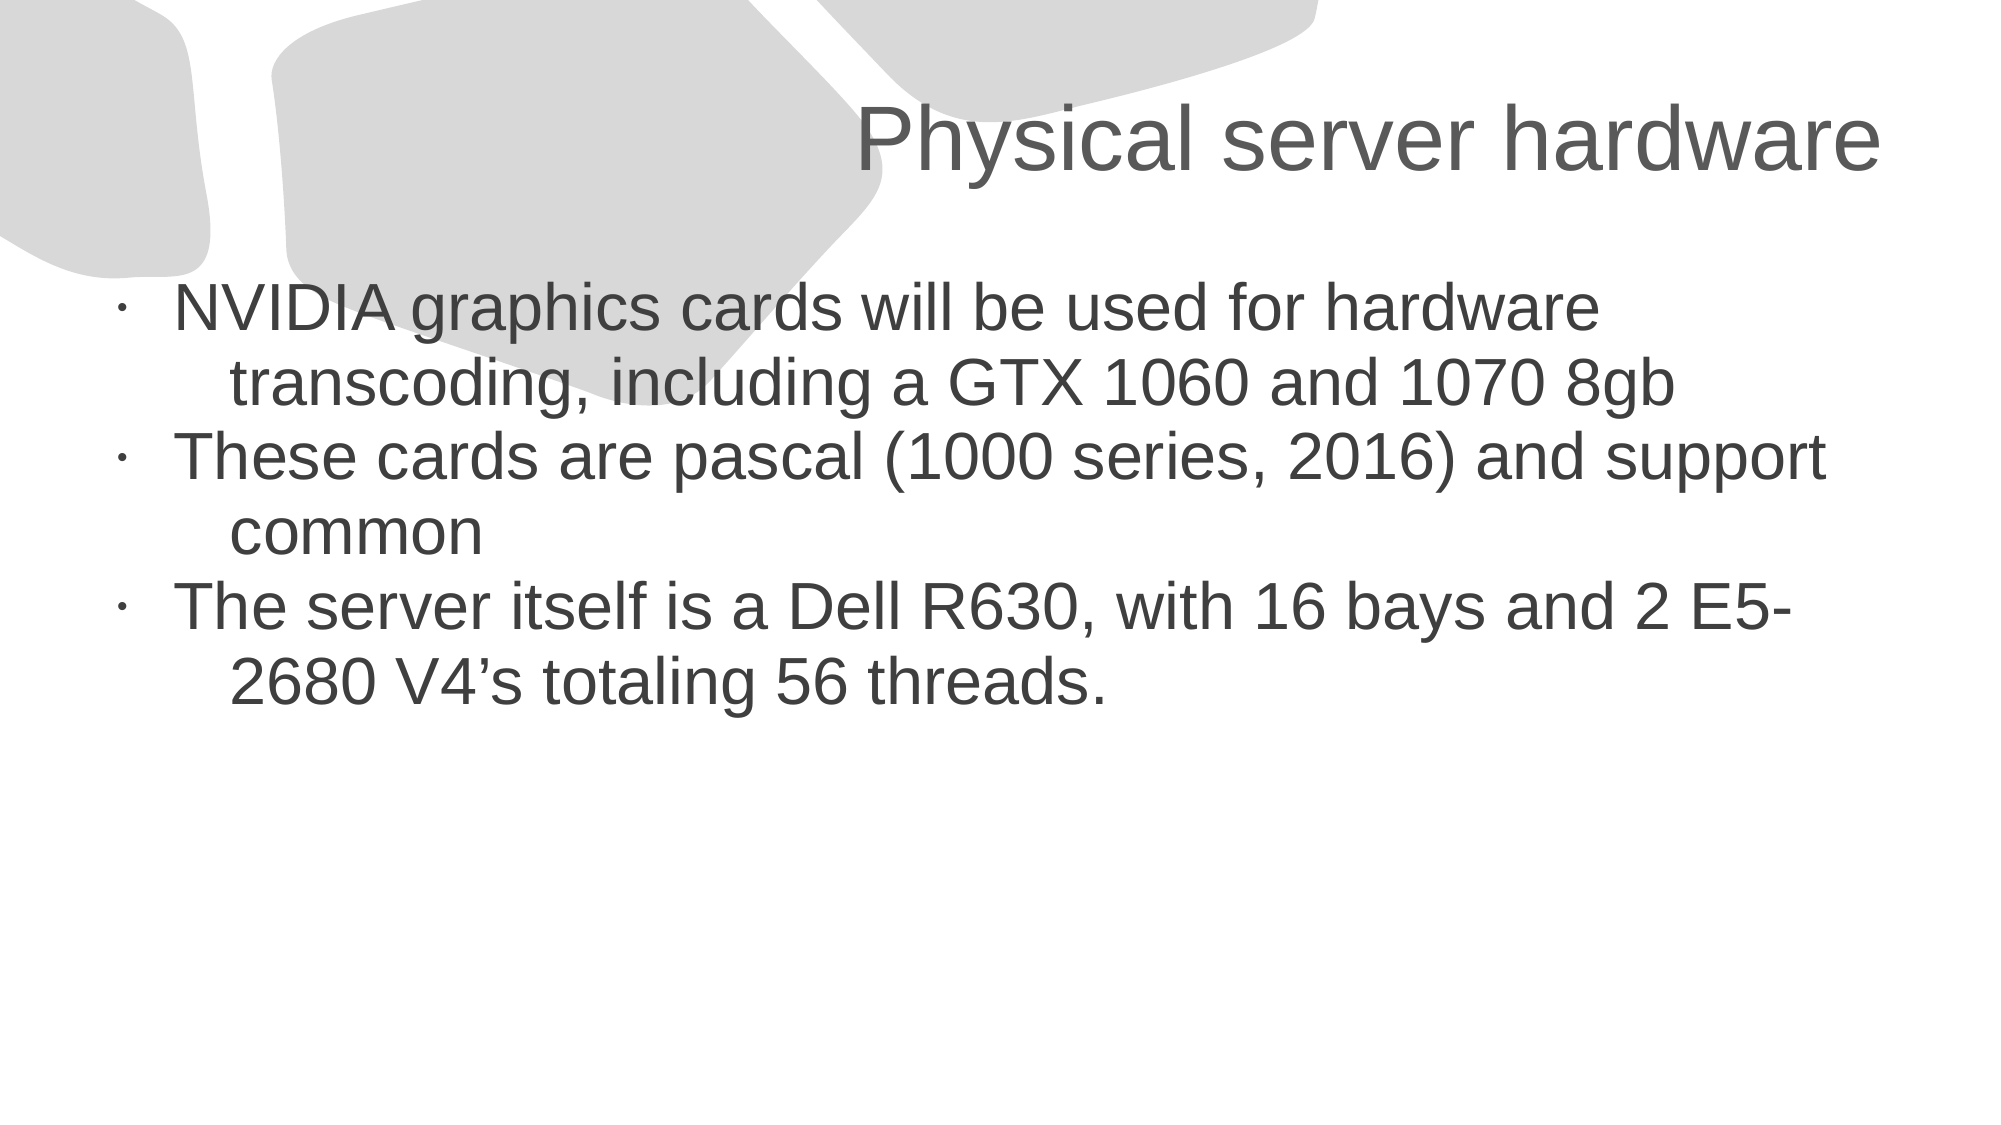

# Physical server hardware
NVIDIA graphics cards will be used for hardware transcoding, including a GTX 1060 and 1070 8gb
These cards are pascal (1000 series, 2016) and support common
The server itself is a Dell R630, with 16 bays and 2 E5-2680 V4’s totaling 56 threads.